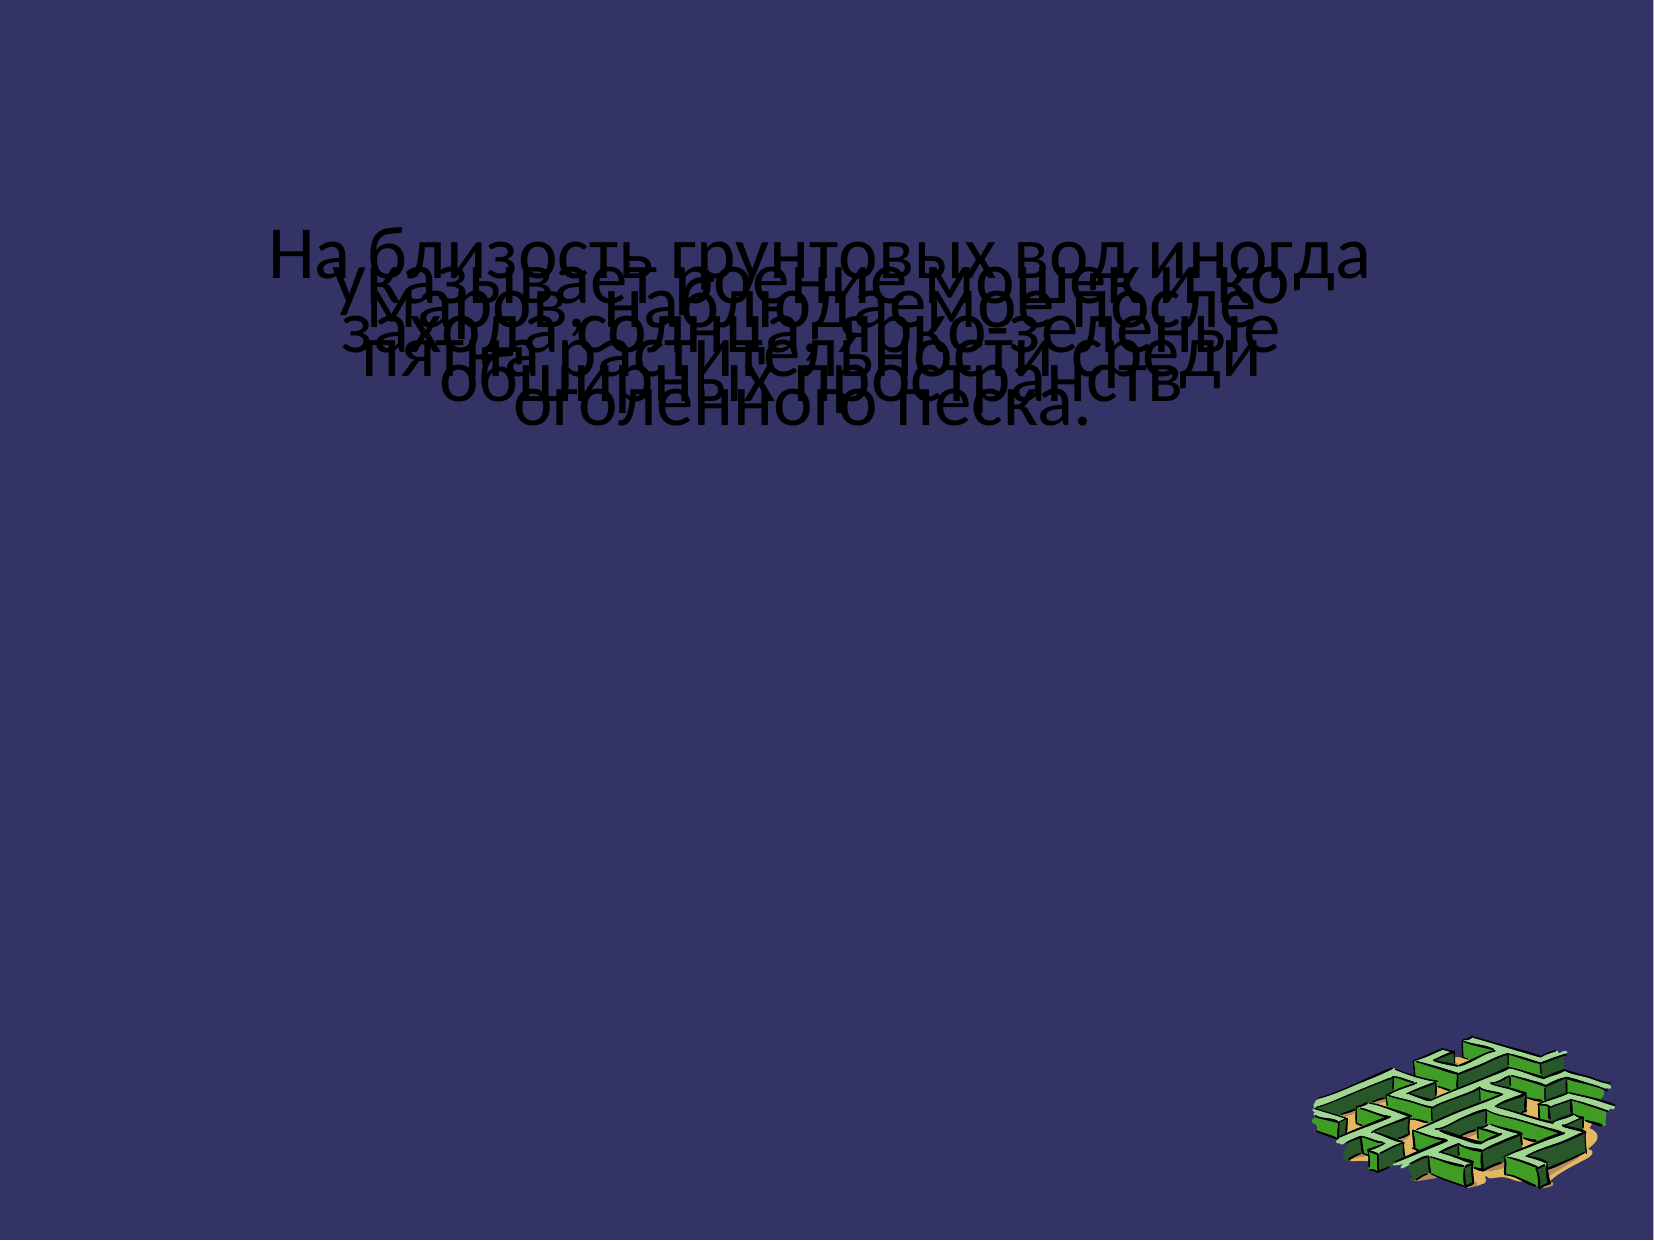

На близость грунтовых вод иногда указывает роение мошек и ко­маров, наблюдаемое после захода солнца, ярко-зеленые пятна растительности среди обширных пространств оголенного песка.